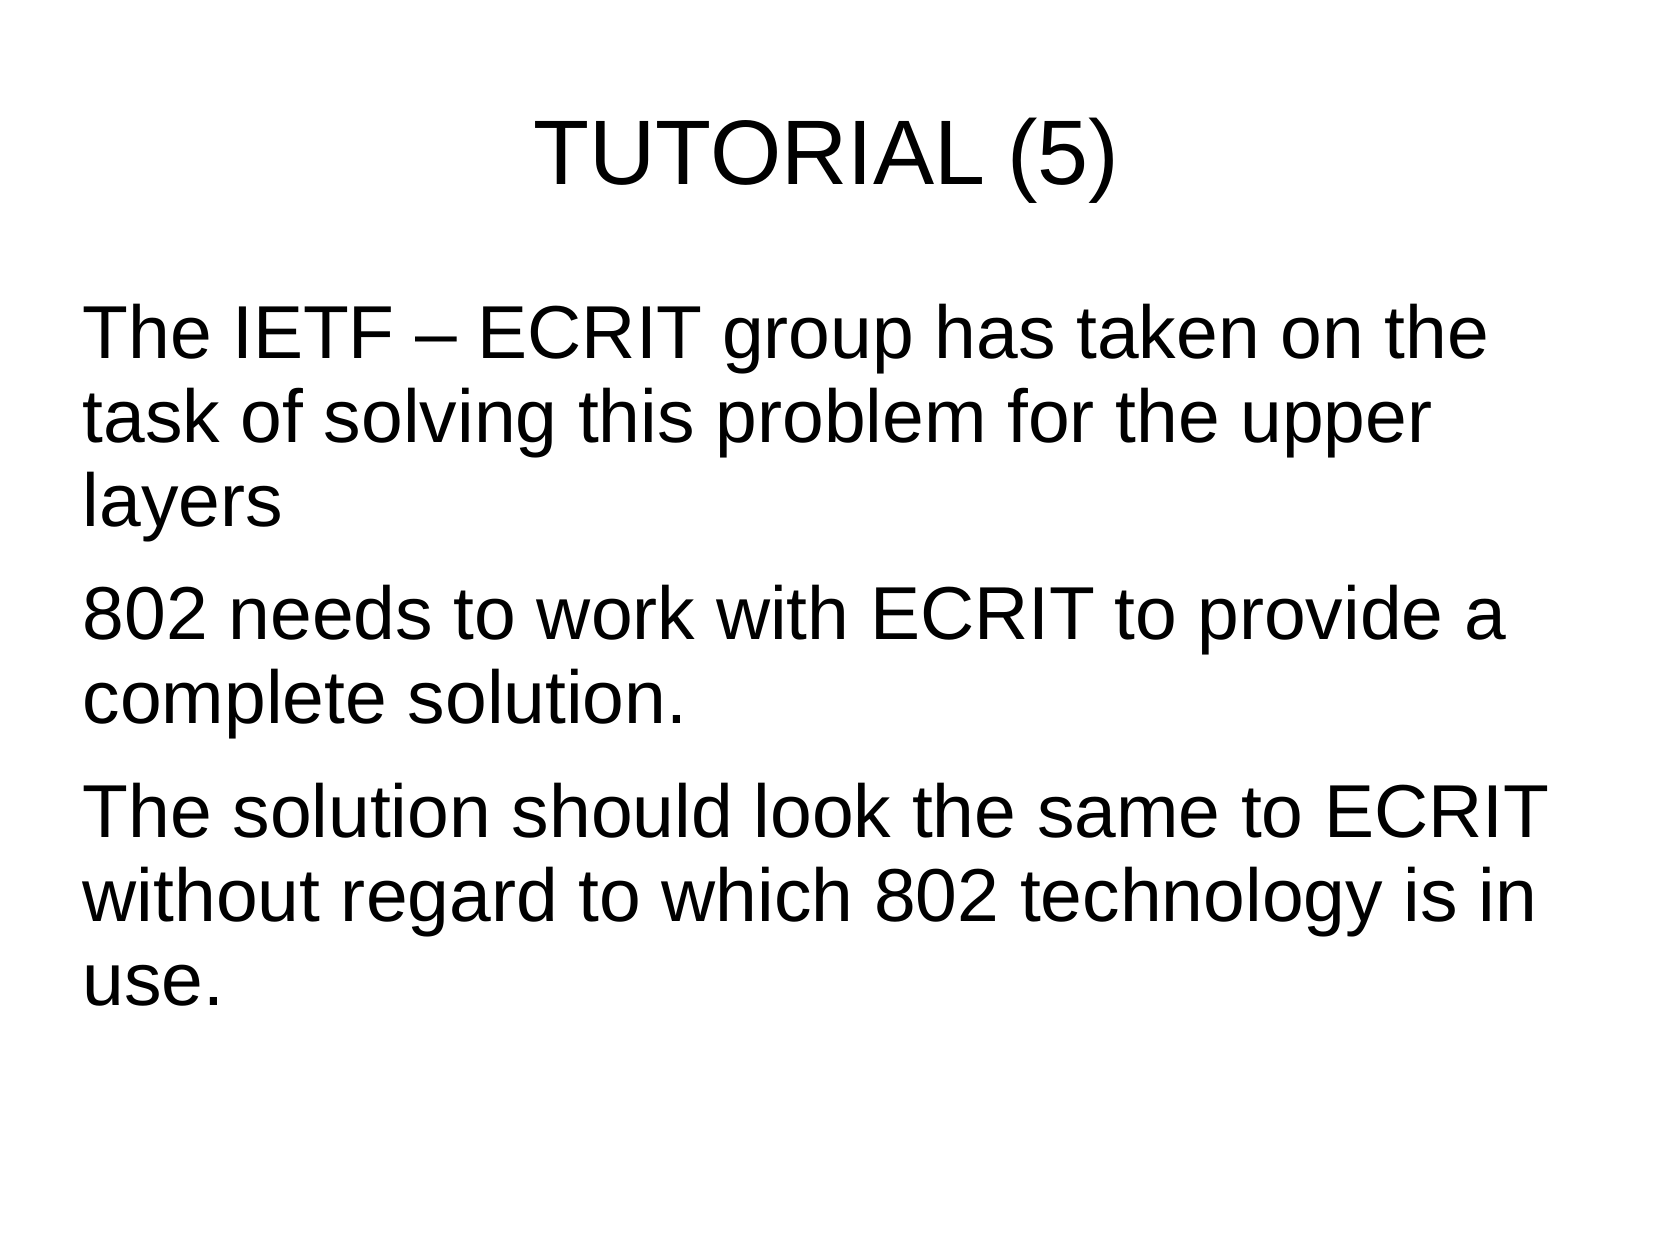

# TUTORIAL (5)
The IETF – ECRIT group has taken on the task of solving this problem for the upper layers
802 needs to work with ECRIT to provide a complete solution.
The solution should look the same to ECRIT without regard to which 802 technology is in use.